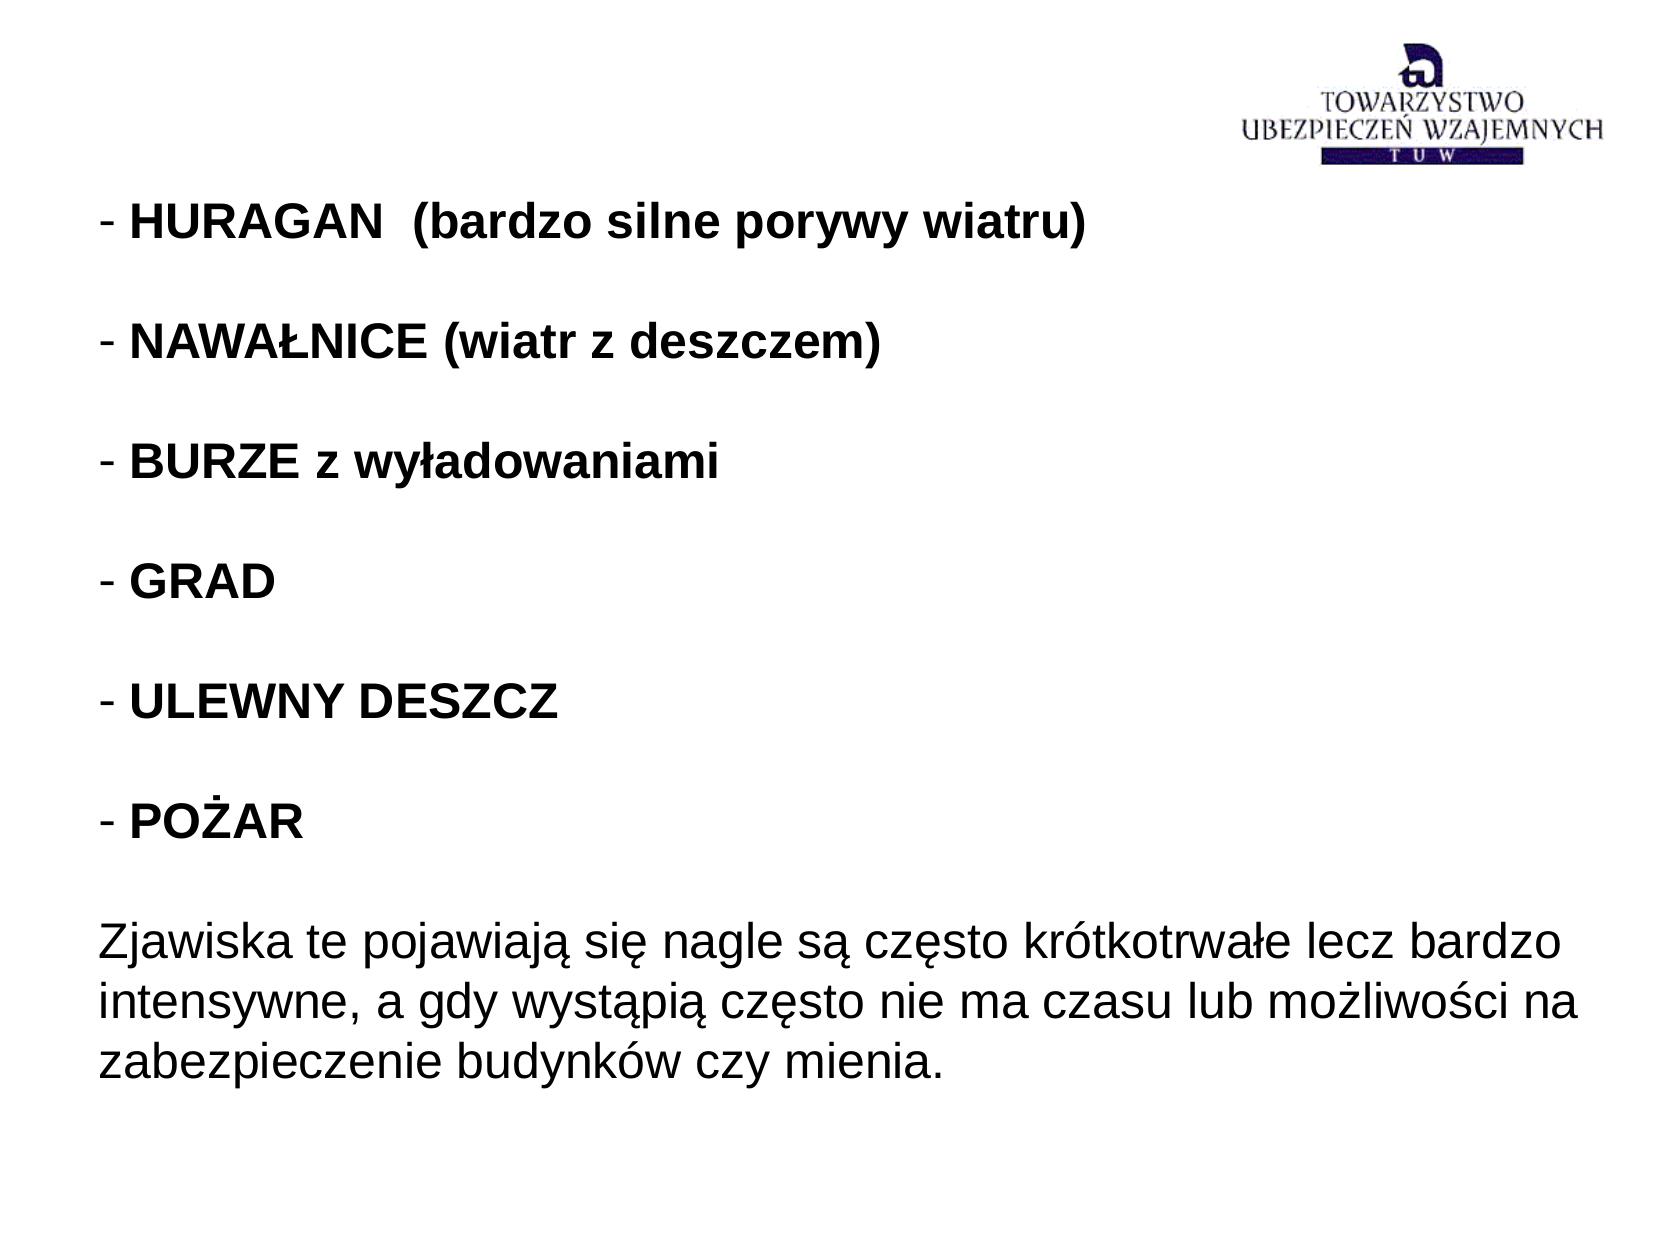

HURAGAN (bardzo silne porywy wiatru)
 NAWAŁNICE (wiatr z deszczem)
 BURZE z wyładowaniami
 GRAD
 ULEWNY DESZCZ
 POŻAR
Zjawiska te pojawiają się nagle są często krótkotrwałe lecz bardzo intensywne, a gdy wystąpią często nie ma czasu lub możliwości na zabezpieczenie budynków czy mienia.